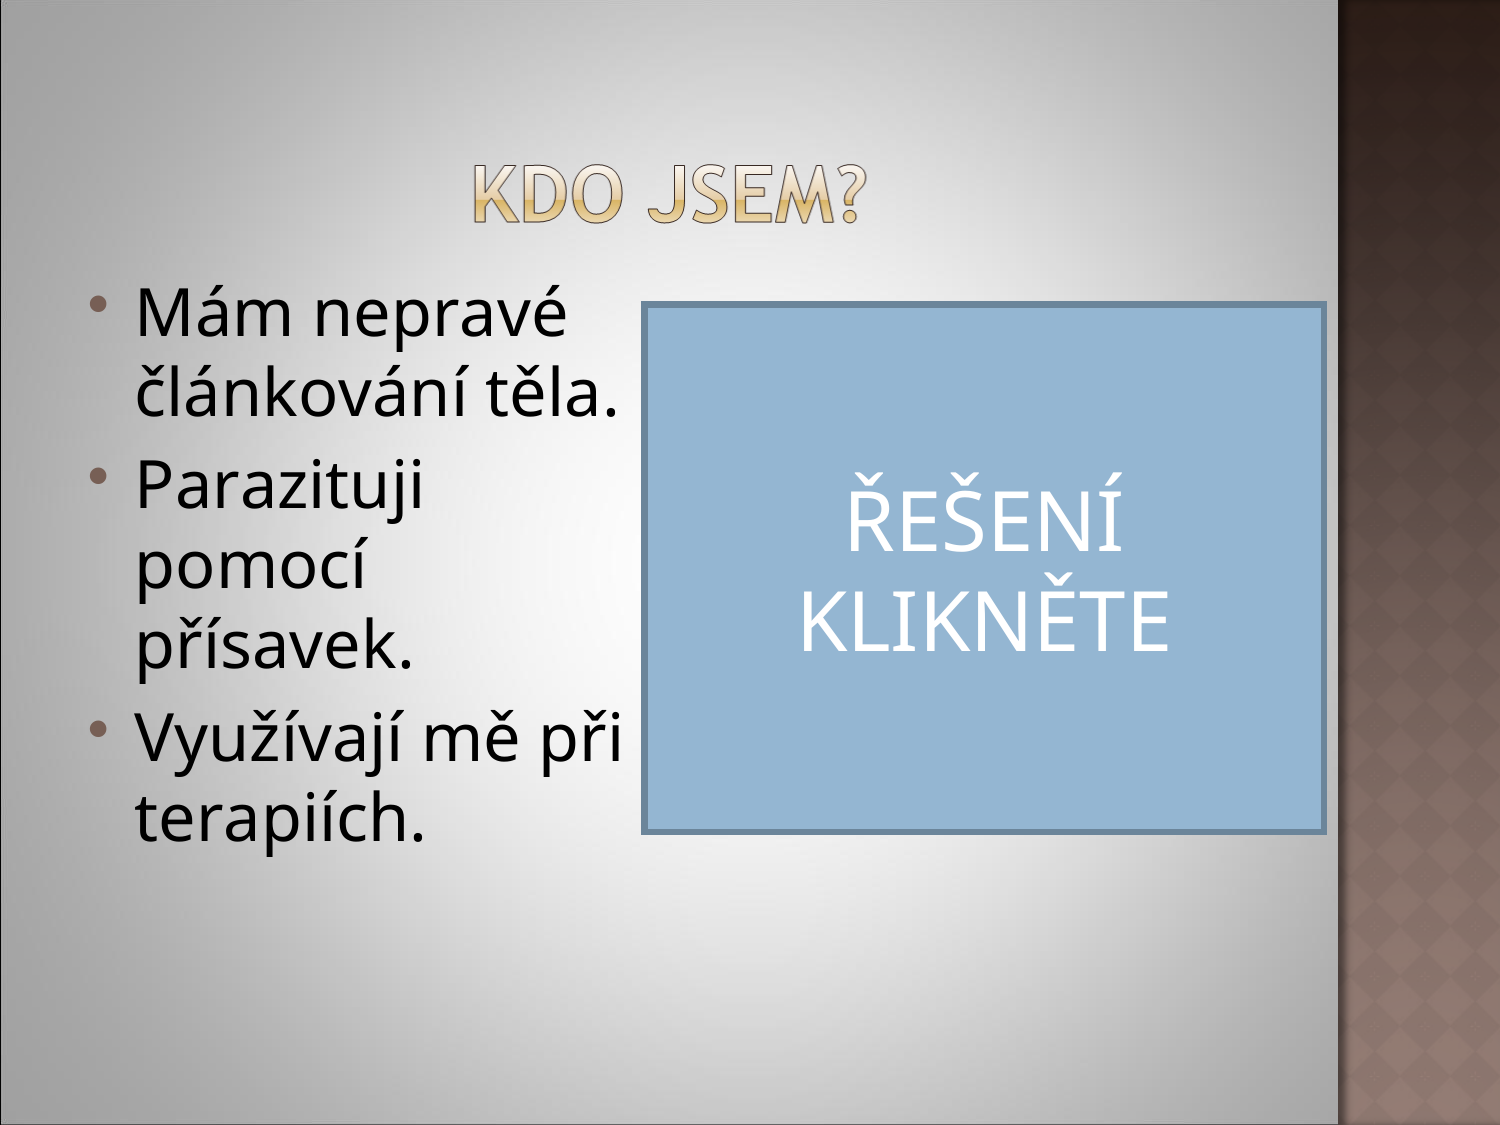

# Mám nepravé článkování těla.
Parazituji pomocí přísavek.
Využívají mě při terapiích.
ŘEŠENÍ
KLIKNĚTE
[25] Pijavka lékařská